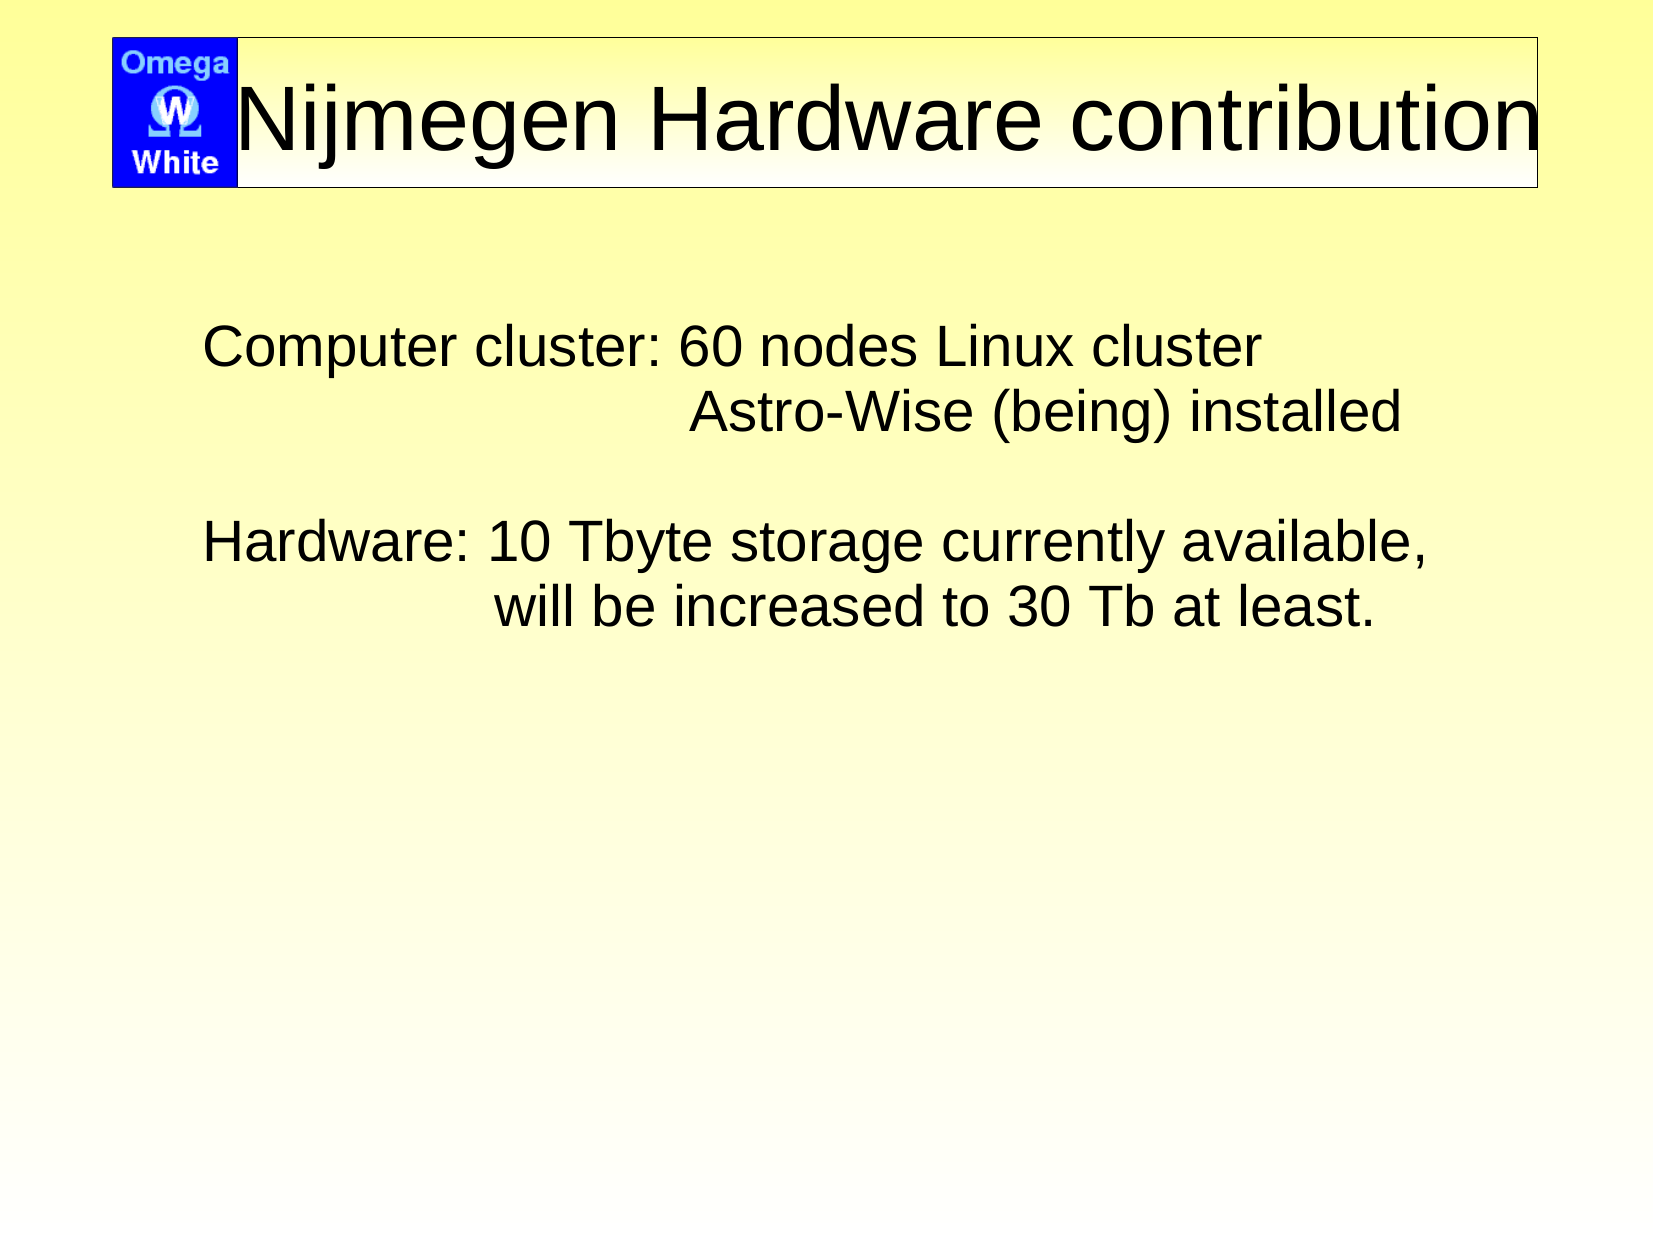

# Nijmegen Hardware contribution
Computer cluster: 60 nodes Linux cluster
 Astro-Wise (being) installed
Hardware: 10 Tbyte storage currently available,
 will be increased to 30 Tb at least.